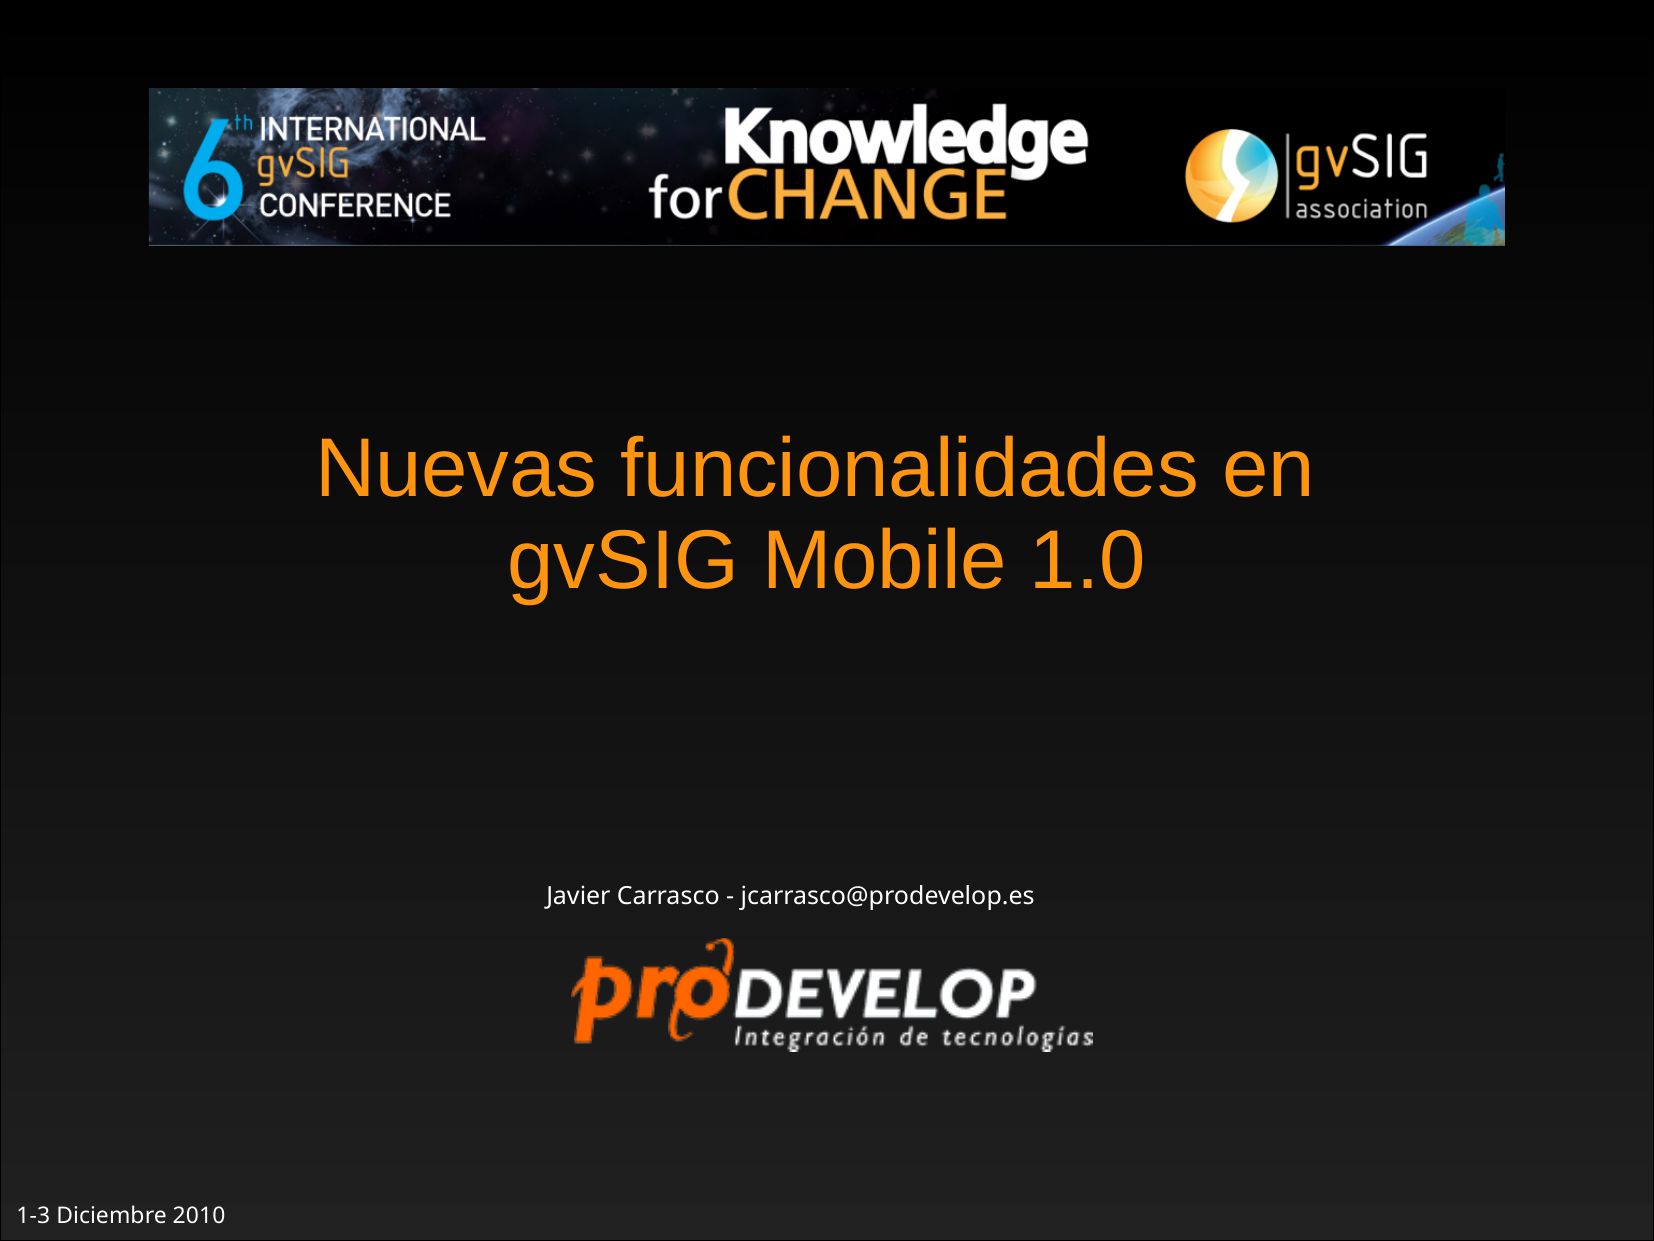

Nuevas funcionalidades en
gvSIG Mobile 1.0
Javier Carrasco - jcarrasco@prodevelop.es